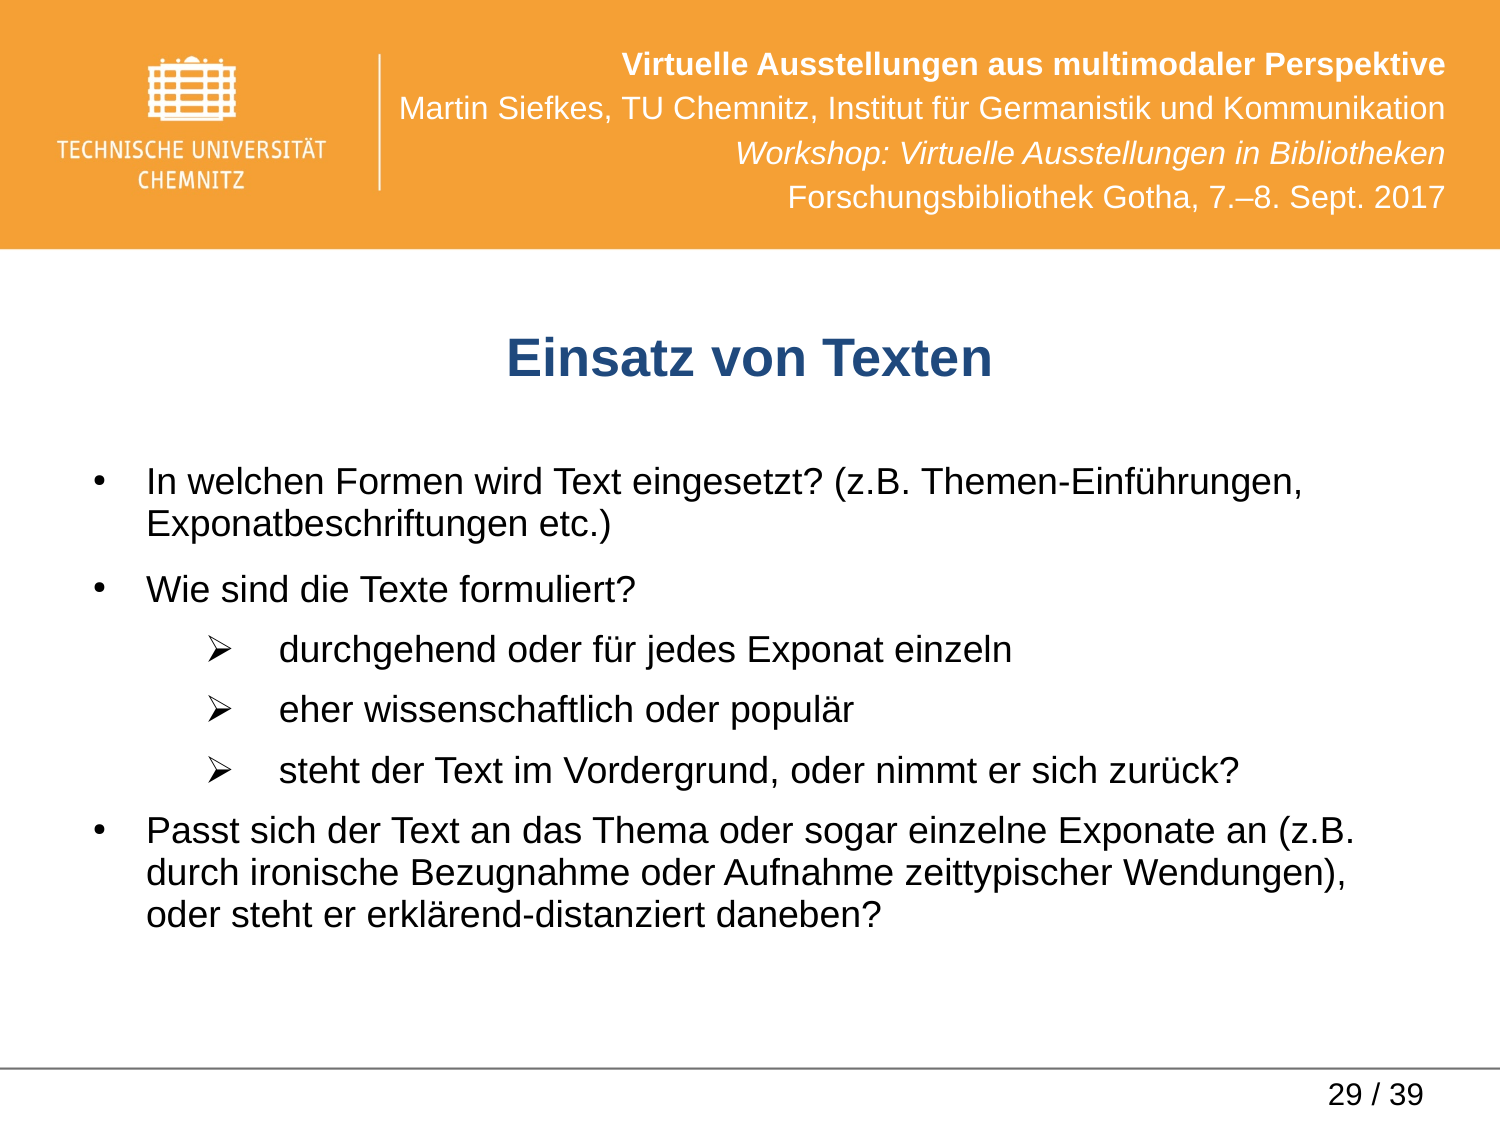

#
Einsatz von Texten
In welchen Formen wird Text eingesetzt? (z.B. Themen-Einführungen, Exponatbeschriftungen etc.)
Wie sind die Texte formuliert?
 		durchgehend oder für jedes Exponat einzeln
 		eher wissenschaftlich oder populär
 		steht der Text im Vordergrund, oder nimmt er sich zurück?
Passt sich der Text an das Thema oder sogar einzelne Exponate an (z.B. durch ironische Bezugnahme oder Aufnahme zeittypischer Wendungen), oder steht er erklärend-distanziert daneben?